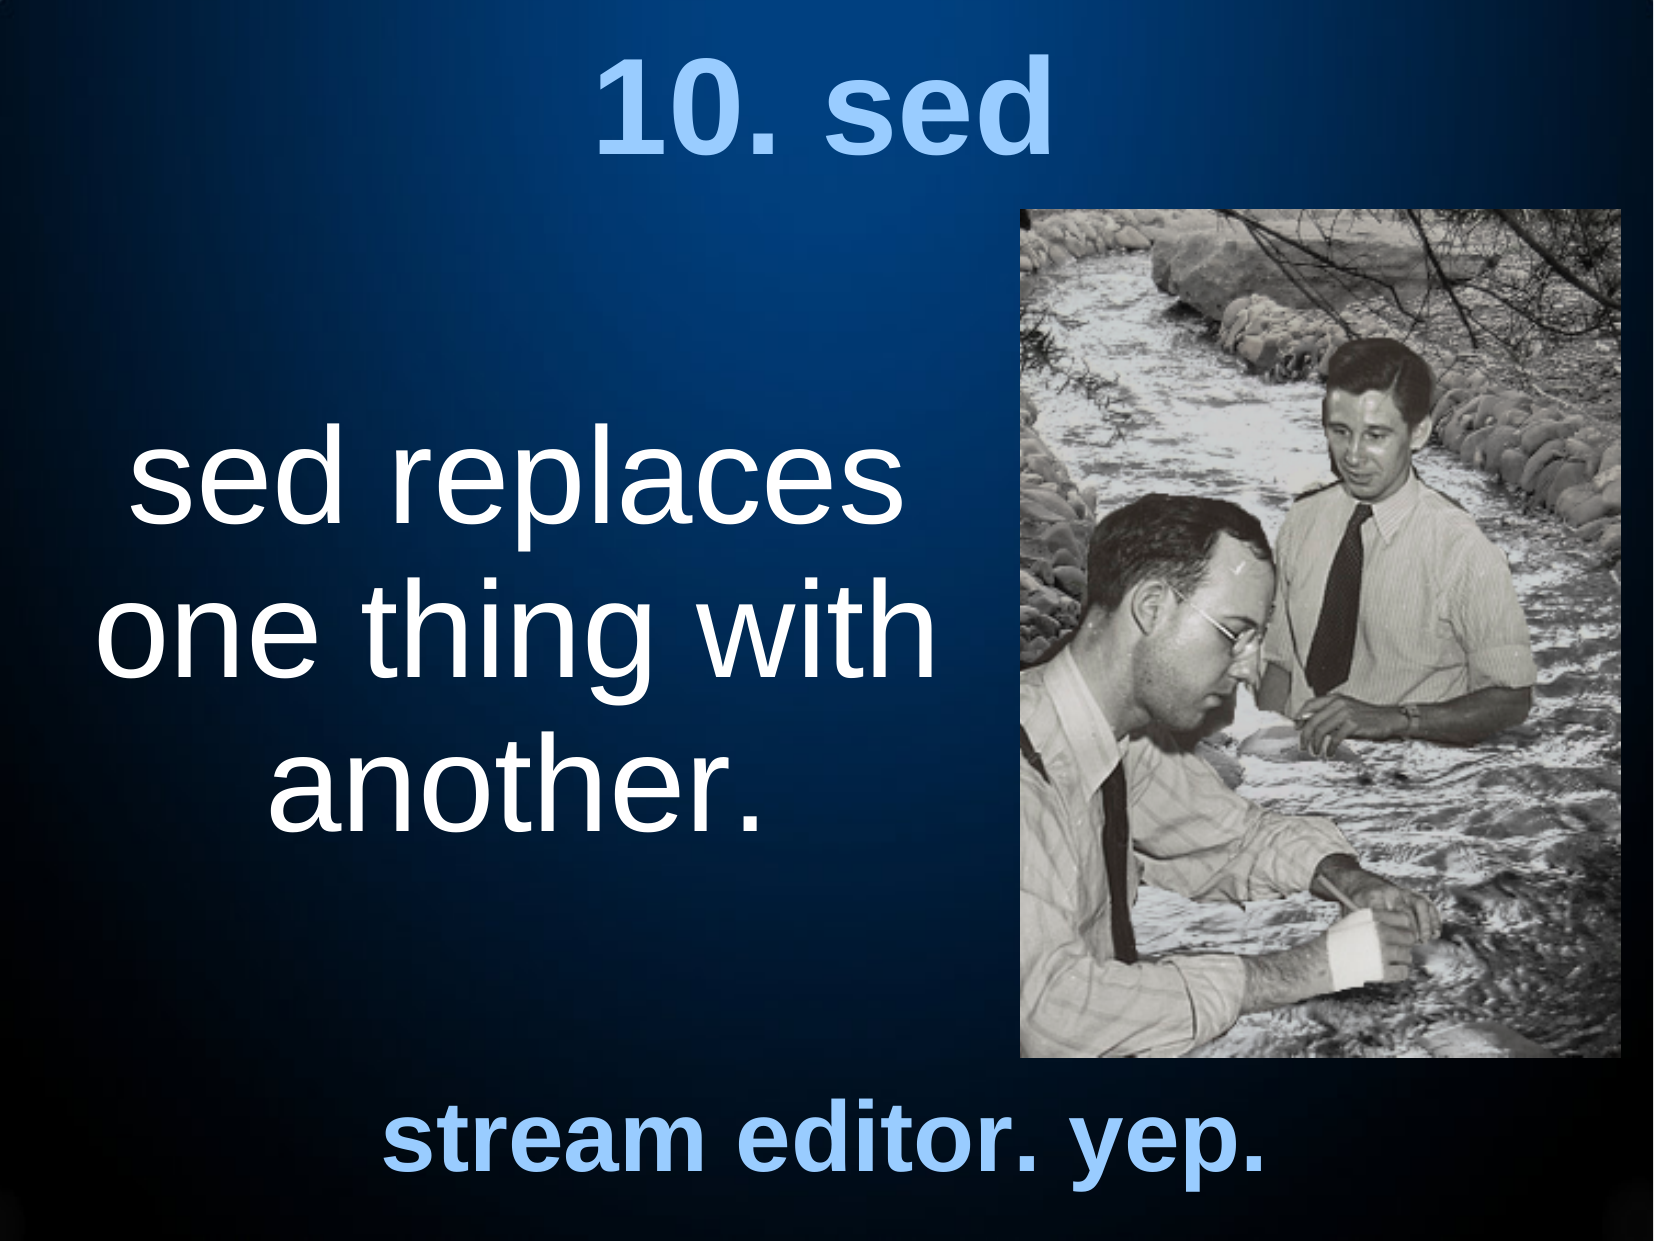

# 10. sed
sed replaces one thing with another.
stream editor. yep.